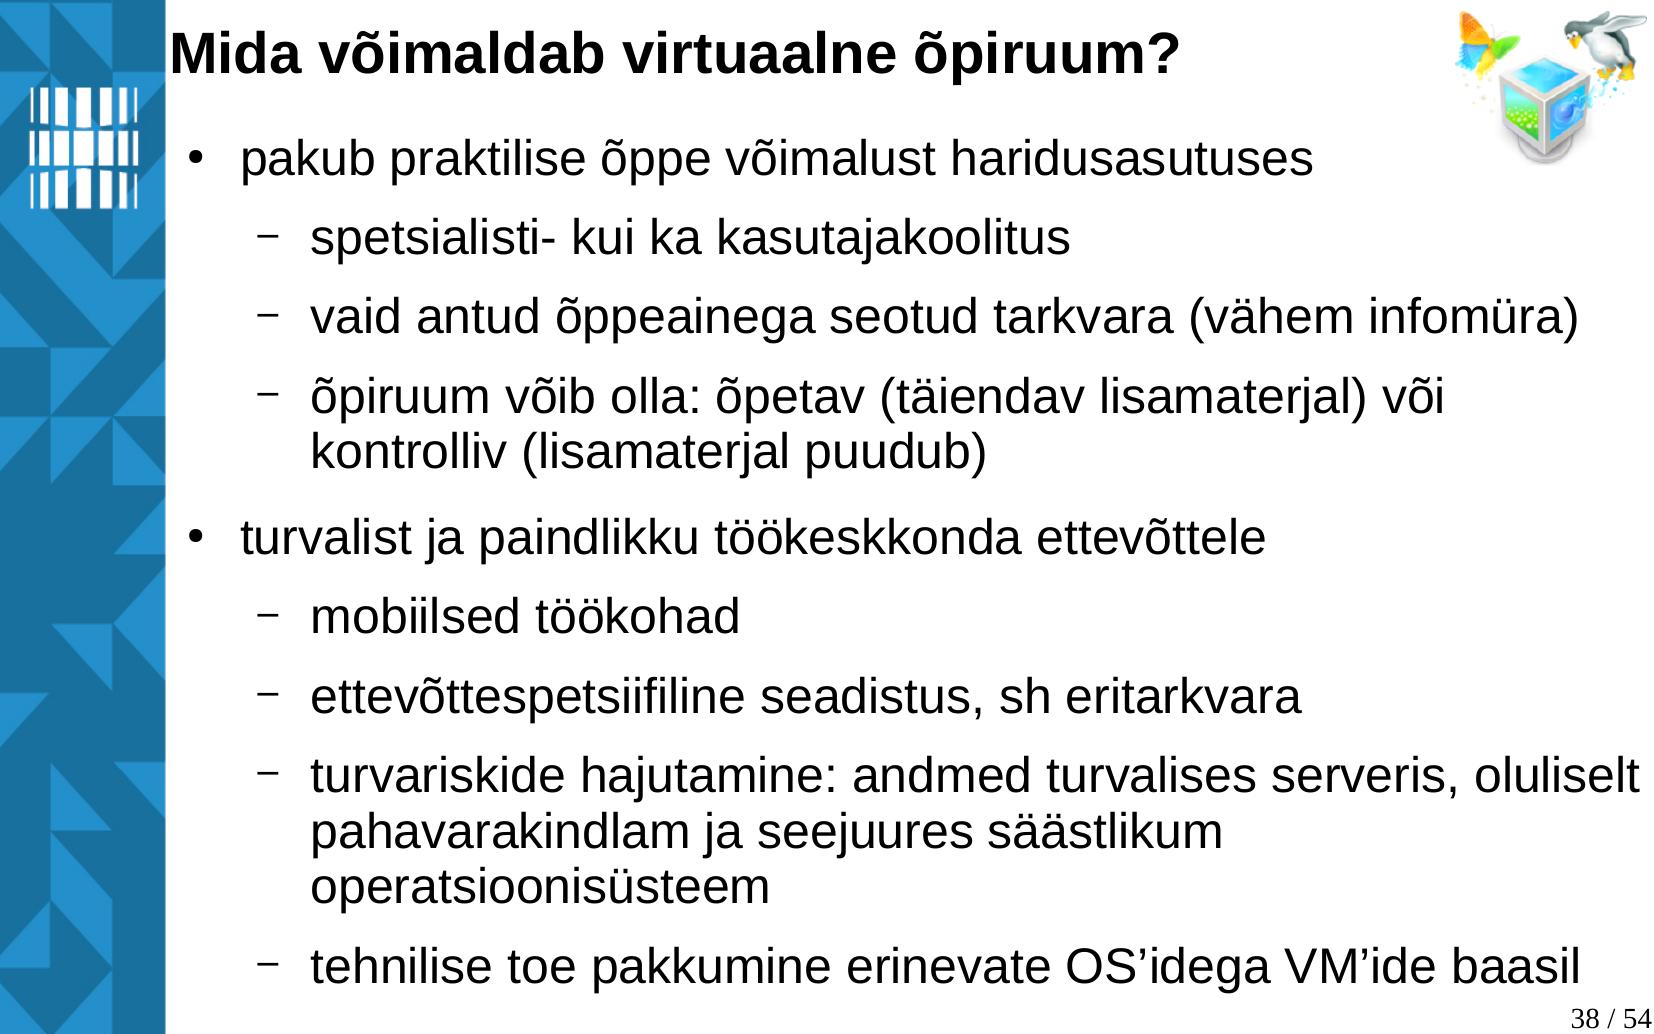

# Mida võimaldab virtuaalne õpiruum?
pakub praktilise õppe võimalust haridusasutuses
spetsialisti- kui ka kasutajakoolitus
vaid antud õppeainega seotud tarkvara (vähem infomüra)
õpiruum võib olla: õpetav (täiendav lisamaterjal) või kontrolliv (lisamaterjal puudub)
turvalist ja paindlikku töökeskkonda ettevõttele
mobiilsed töökohad
ettevõttespetsiifiline seadistus, sh eritarkvara
turvariskide hajutamine: andmed turvalises serveris, oluliselt pahavarakindlam ja seejuures säästlikum operatsioonisüsteem
tehnilise toe pakkumine erinevate OS’idega VM’ide baasil
38